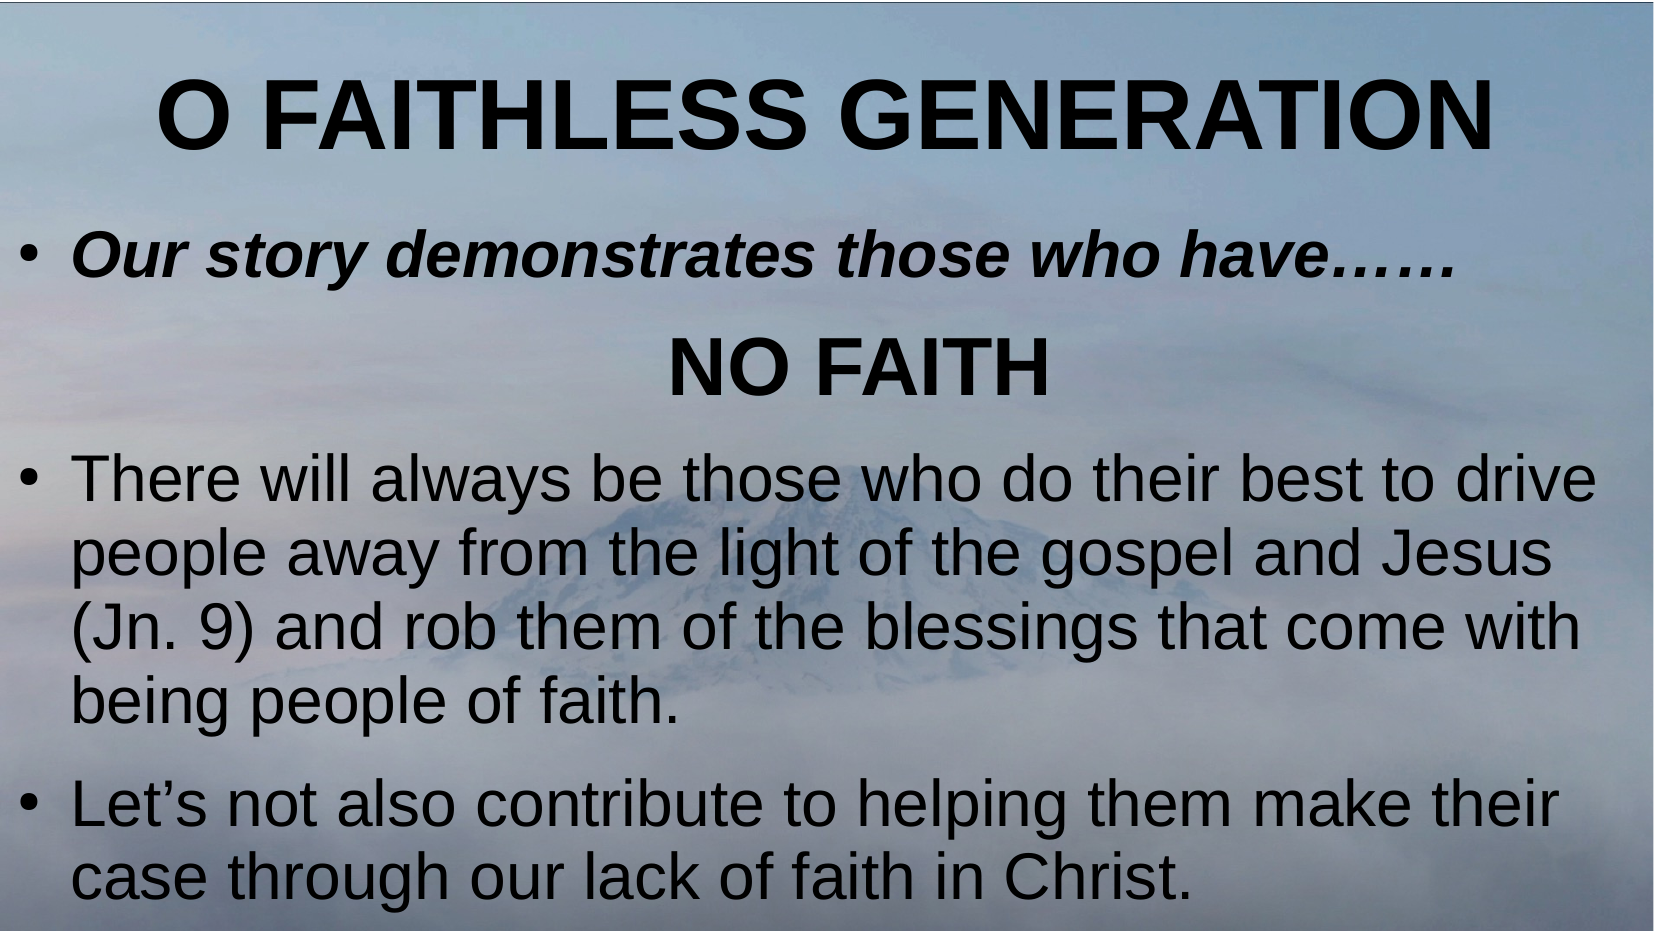

# O FAITHLESS GENERATION
Our story demonstrates those who have……
NO FAITH
There will always be those who do their best to drive people away from the light of the gospel and Jesus (Jn. 9) and rob them of the blessings that come with being people of faith.
Let’s not also contribute to helping them make their case through our lack of faith in Christ.